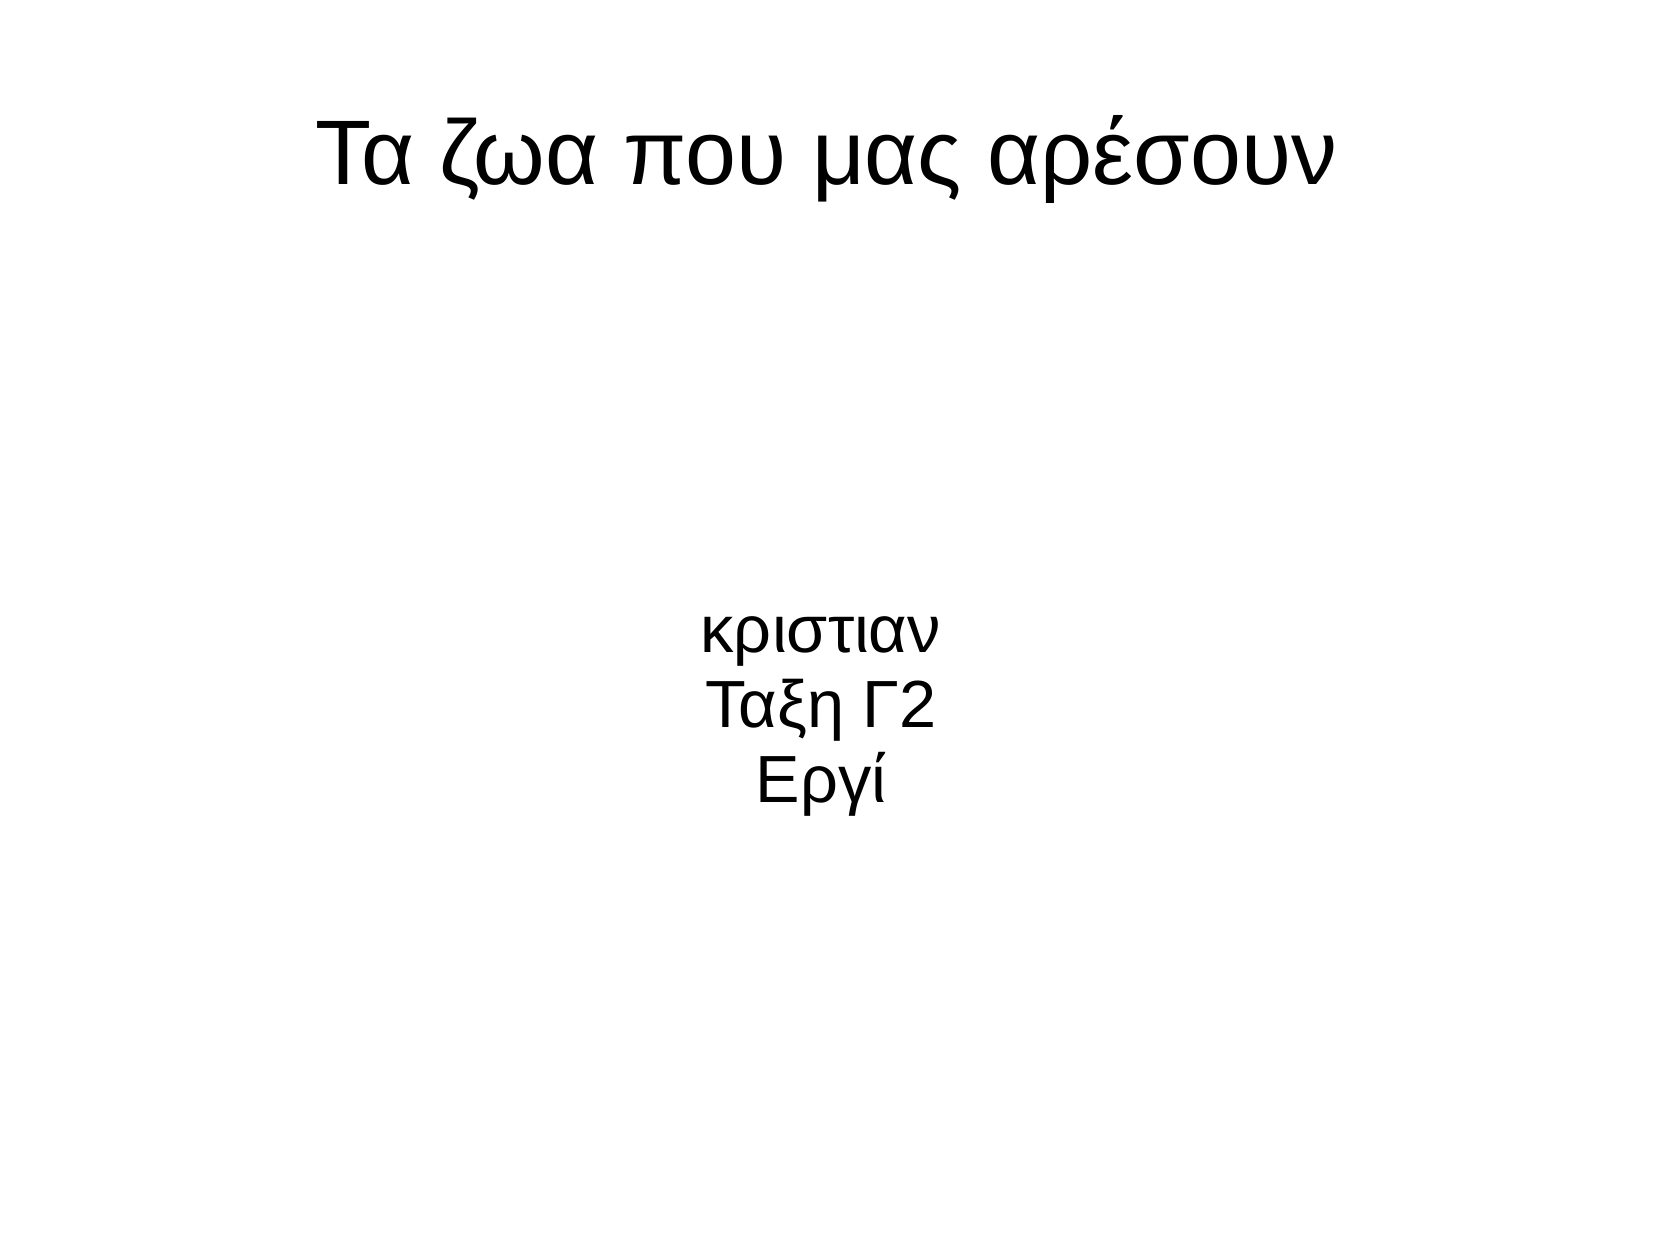

# Τα ζωα που μας αρέσουν
κριστιαν
Ταξη Γ2
Εργί